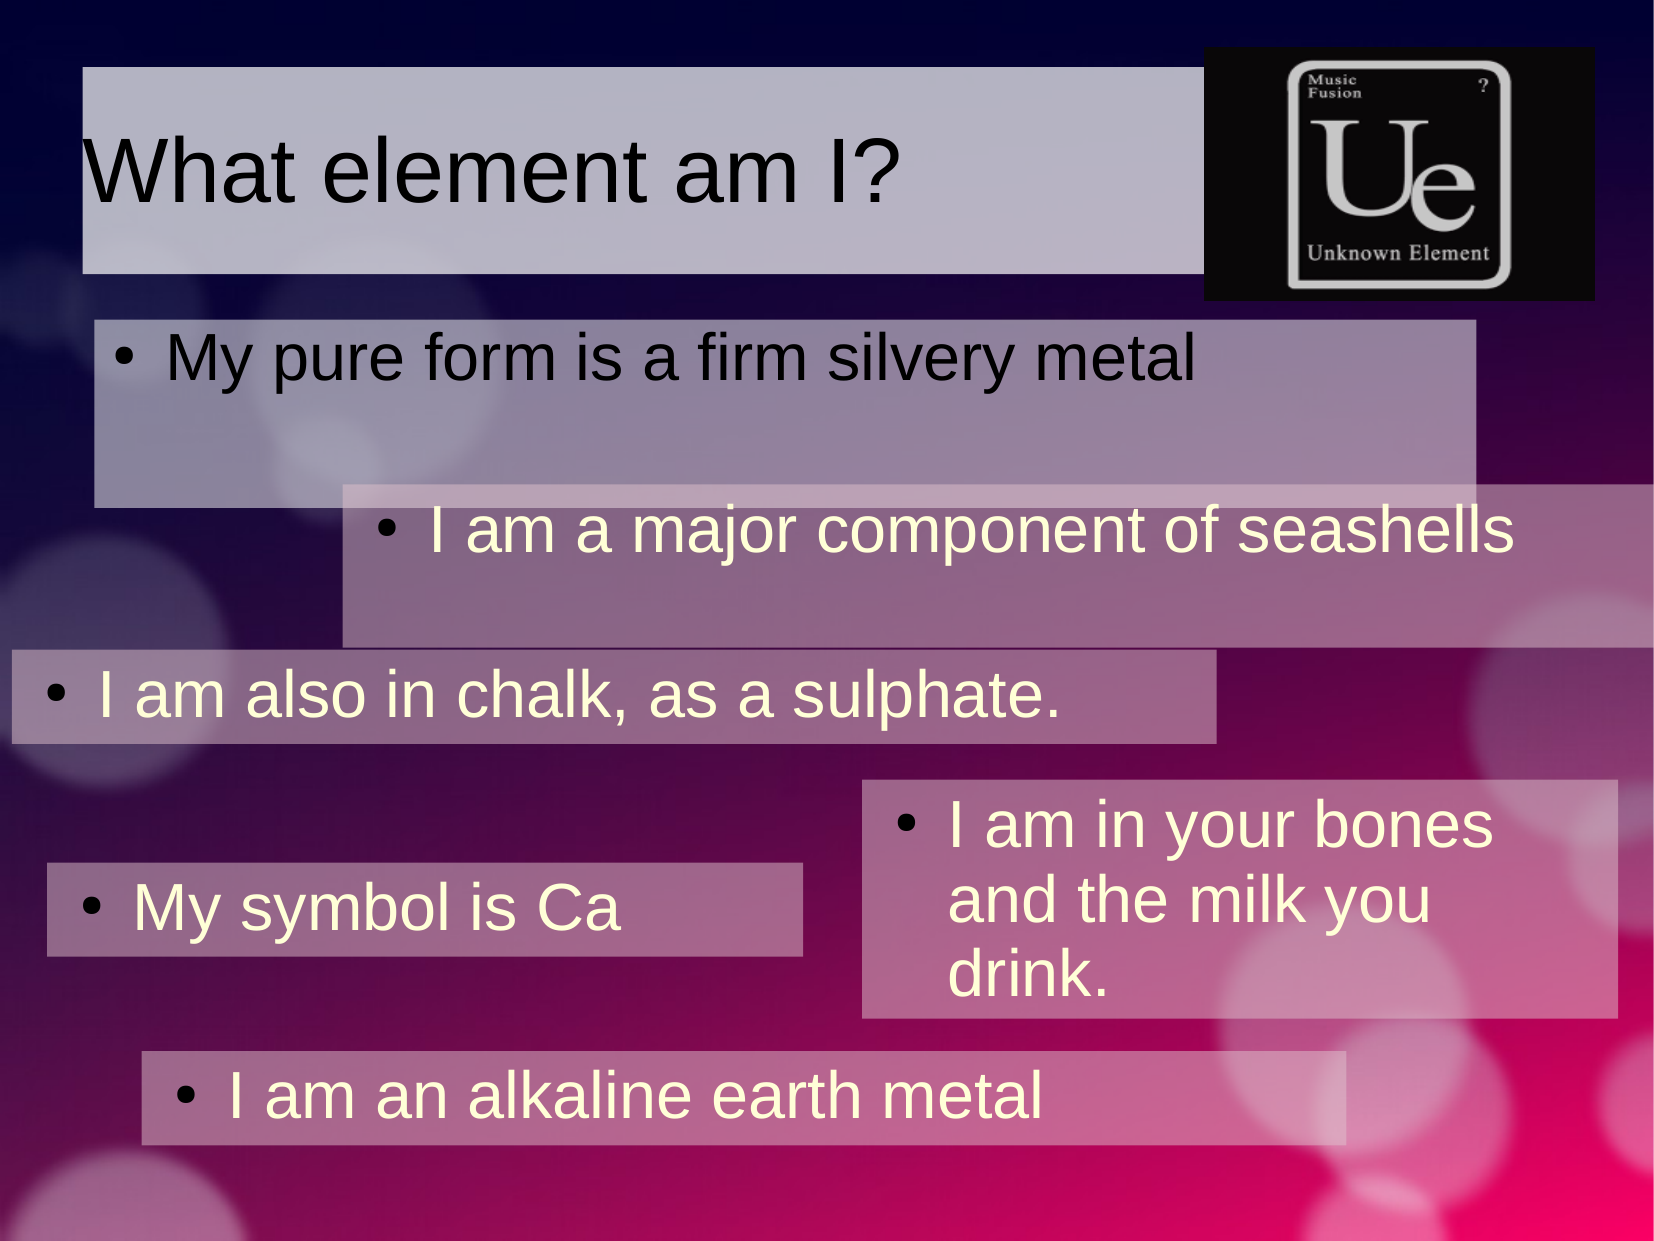

# What element am I?
My pure form is a firm silvery metal
I am a major component of seashells
I am also in chalk, as a sulphate.
I am in your bones and the milk you drink.
My symbol is Ca
I am an alkaline earth metal